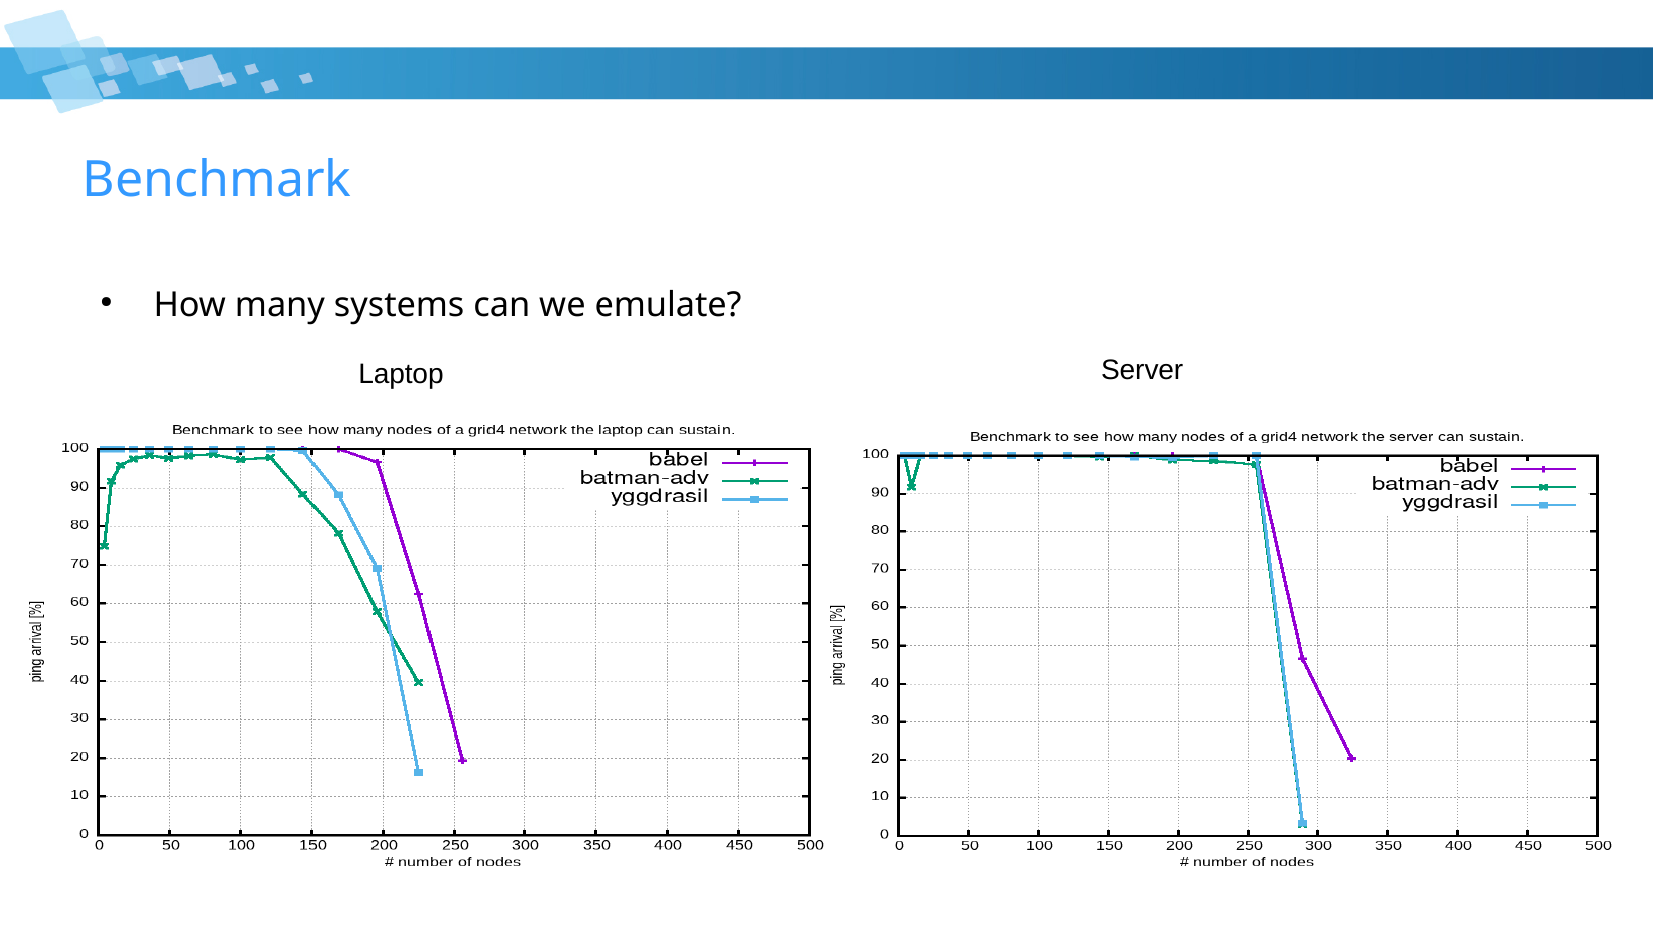

# Benchmark
How many systems can we emulate?
Server
Laptop